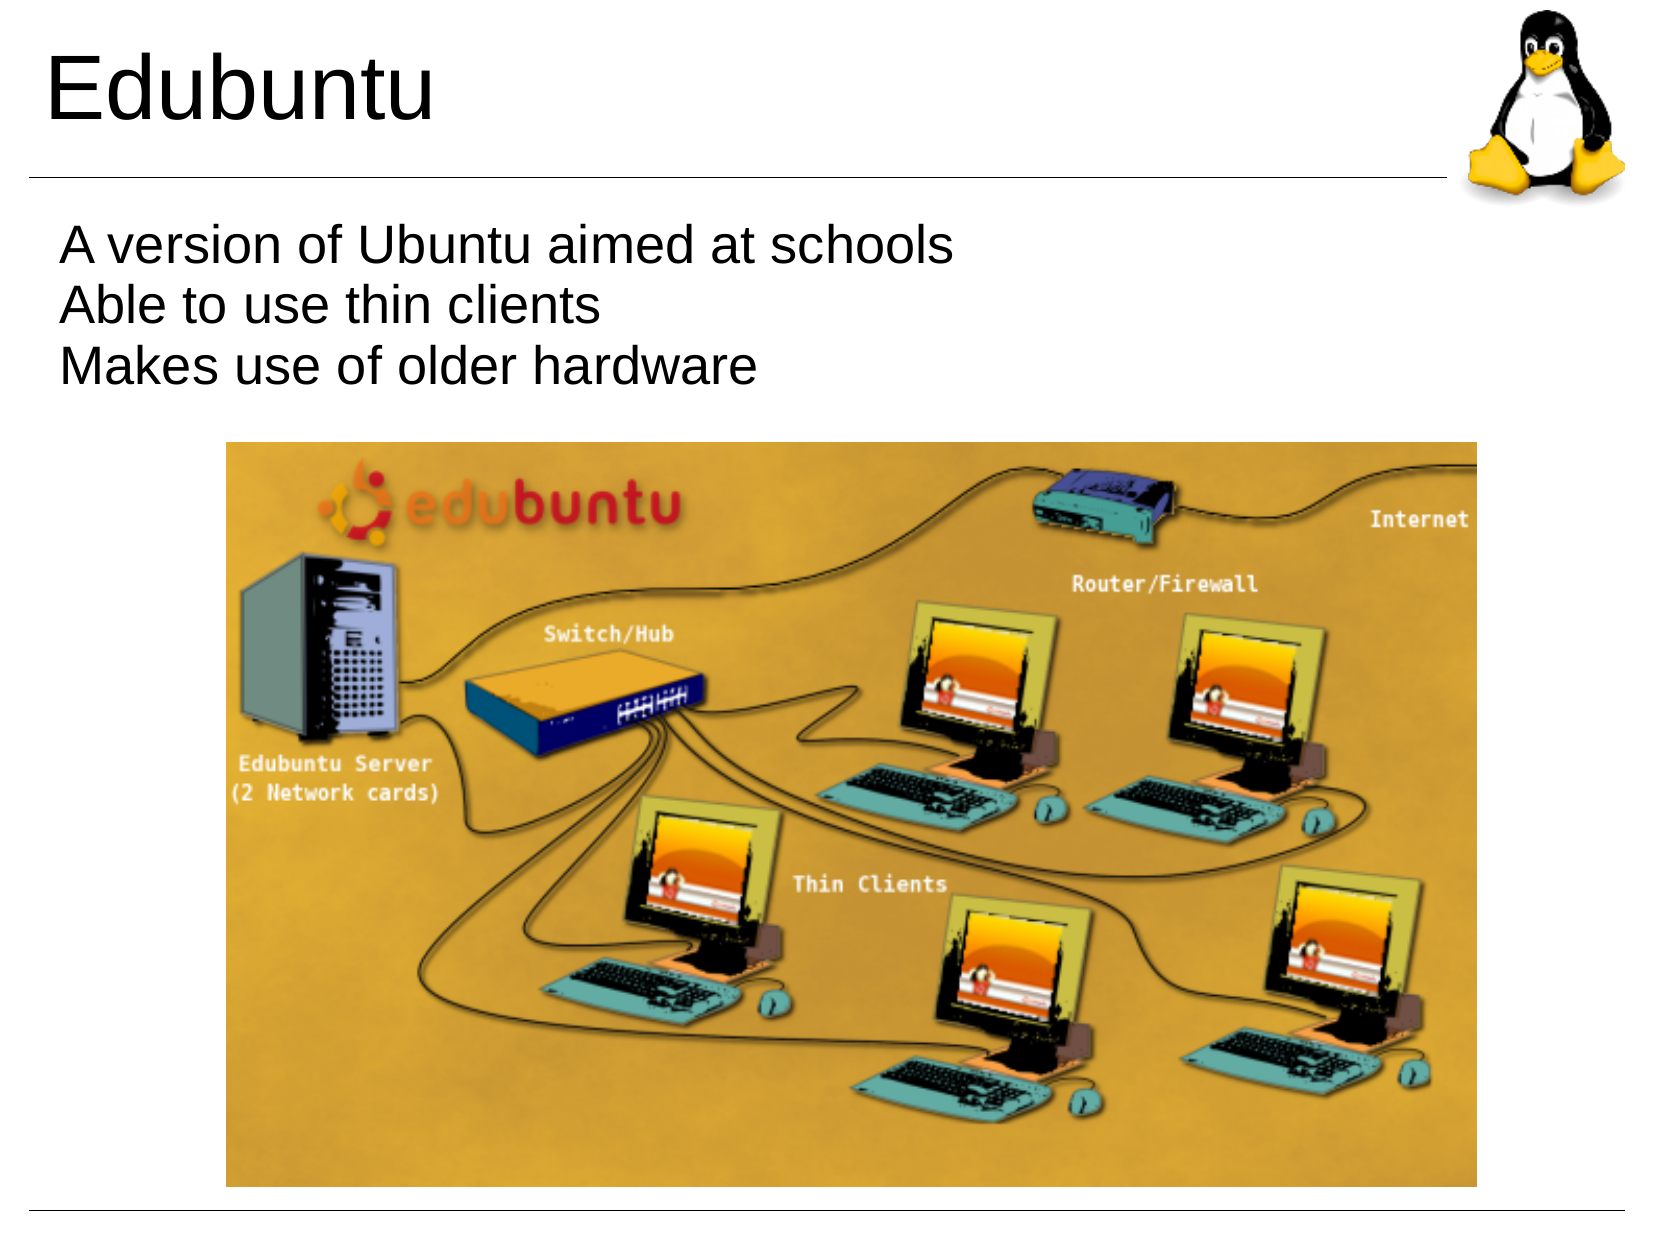

Edubuntu
 A version of Ubuntu aimed at schools
 Able to use thin clients
 Makes use of older hardware